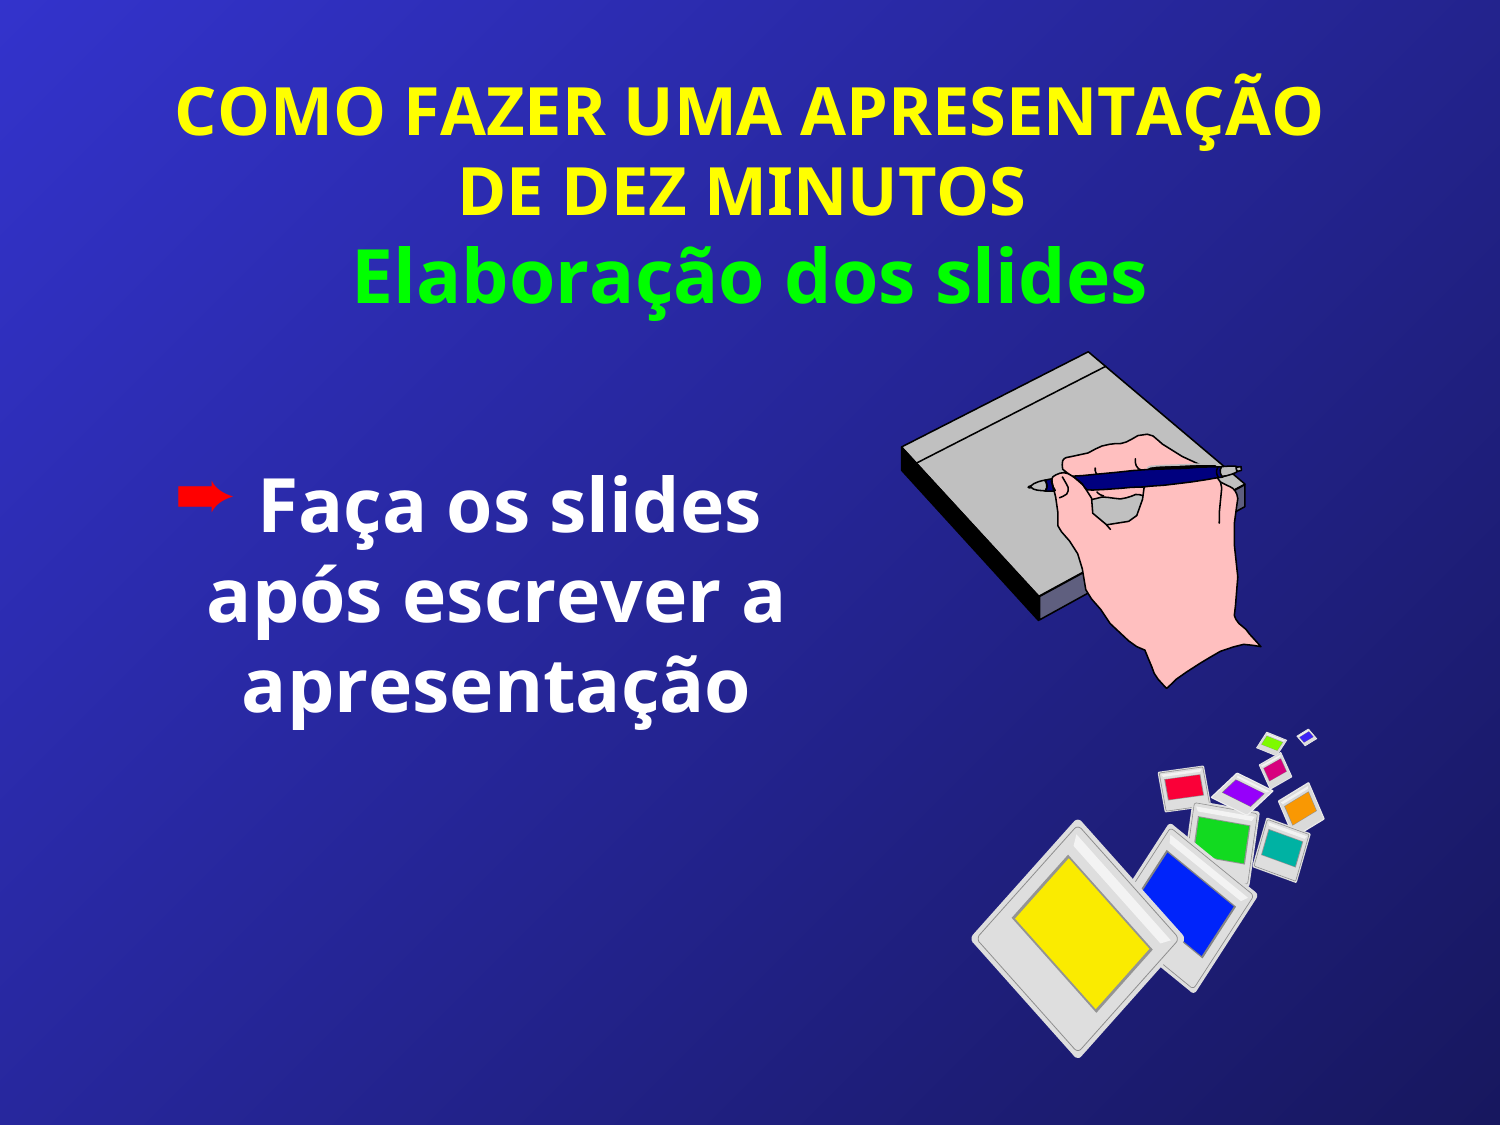

COMO FAZER UMA APRESENTAÇÃO DE DEZ MINUTOS
Elaboração dos slides
# Faça os slides após escrever a apresentação